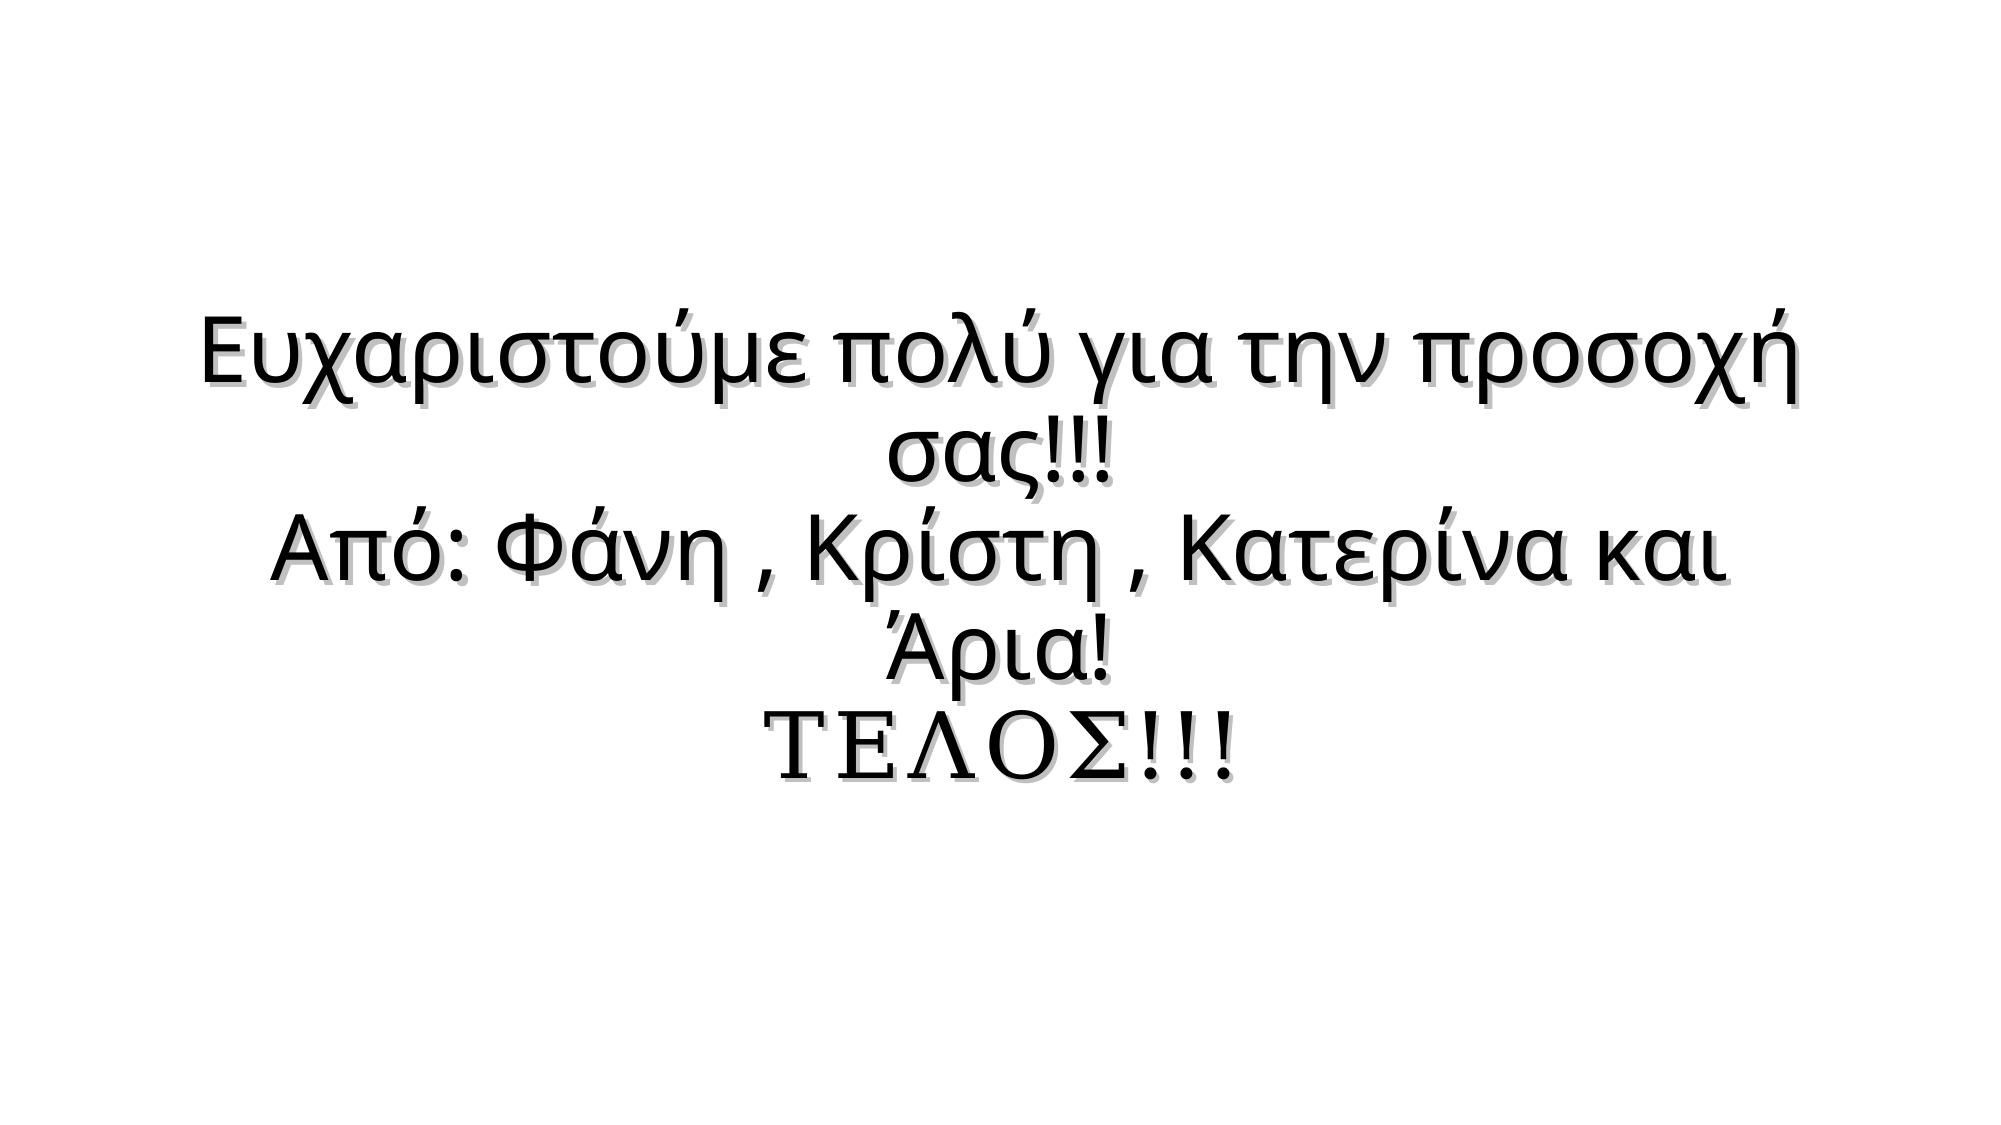

# Ευχαριστούμε πολύ για την προσοχή σας!!! Από: Φάνη , Κρίστη , Κατερίνα και Άρια! ΤΕΛΟΣ!!!